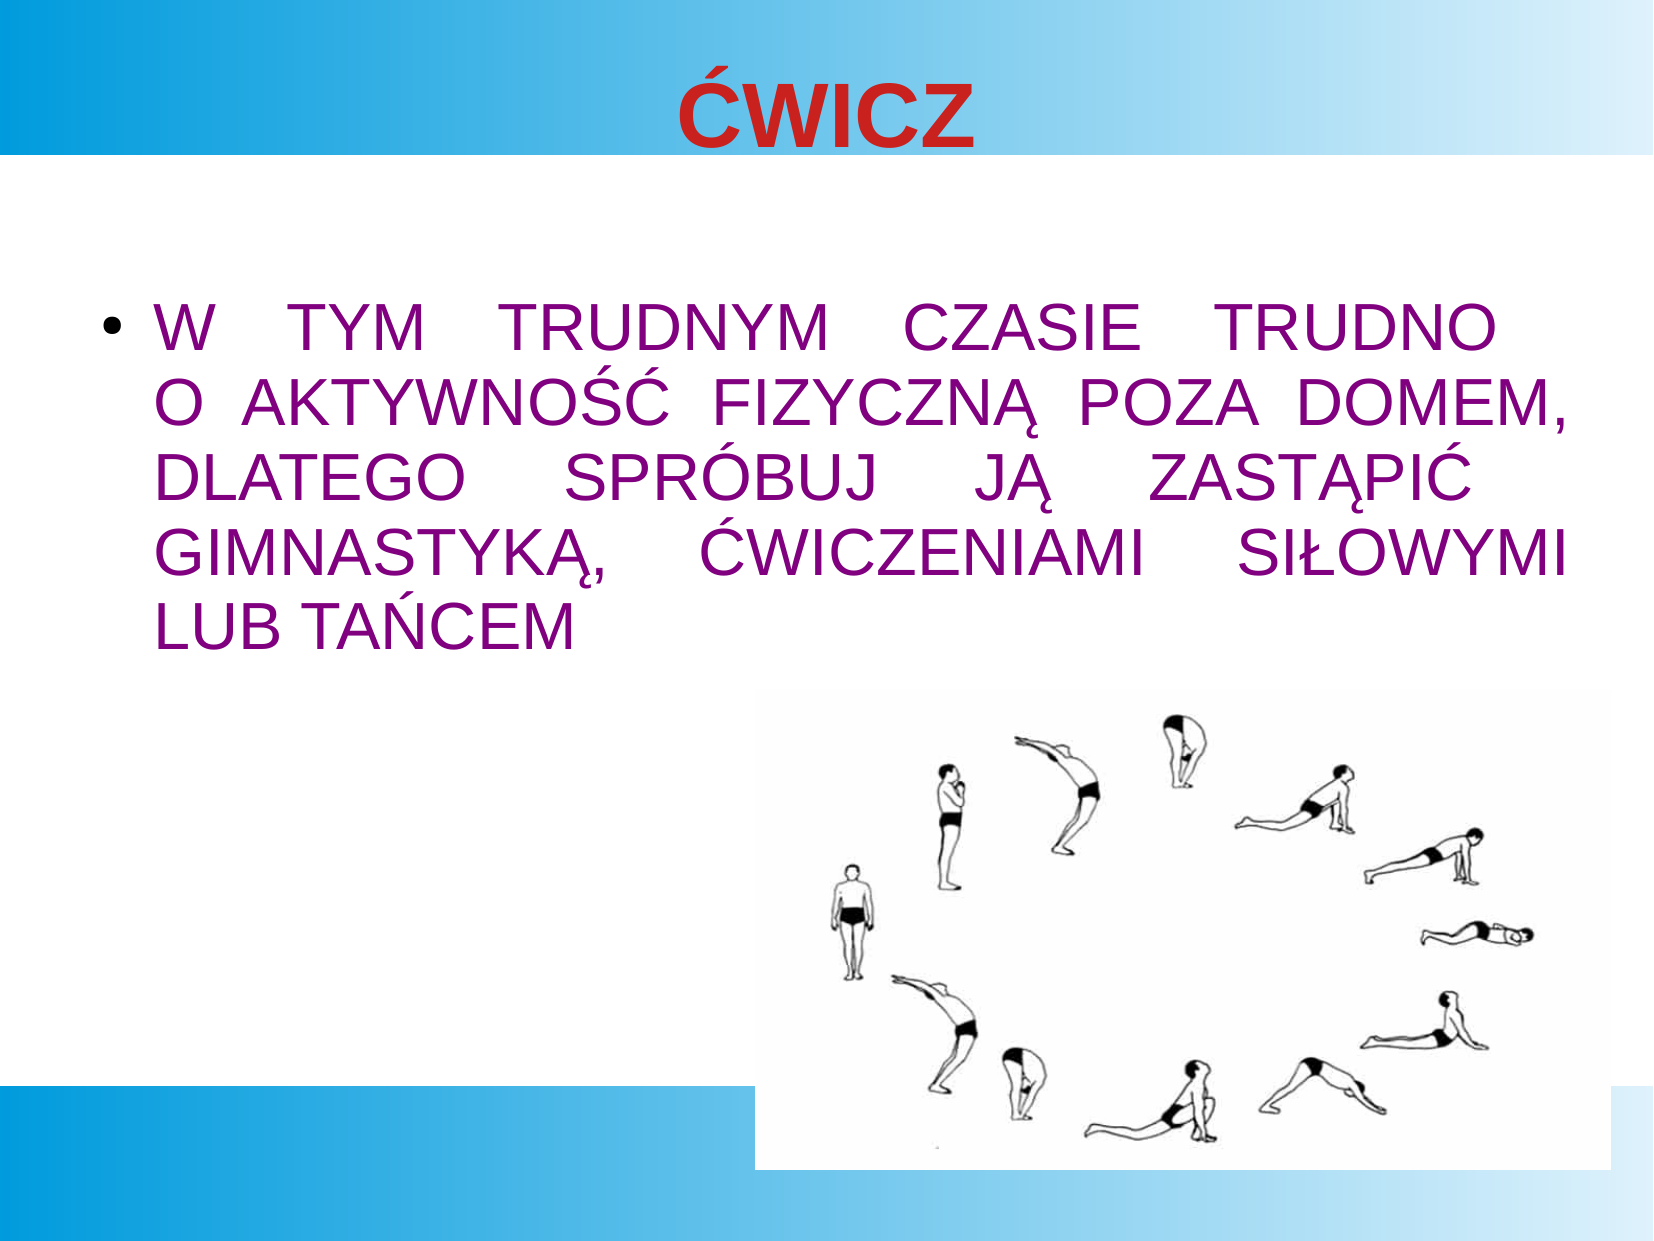

# ĆWICZ
W TYM TRUDNYM CZASIE TRUDNO
O AKTYWNOŚĆ FIZYCZNĄ POZA DOMEM, DLATEGO SPRÓBUJ JĄ ZASTĄPIĆ GIMNASTYKĄ, ĆWICZENIAMI SIŁOWYMI LUB TAŃCEM